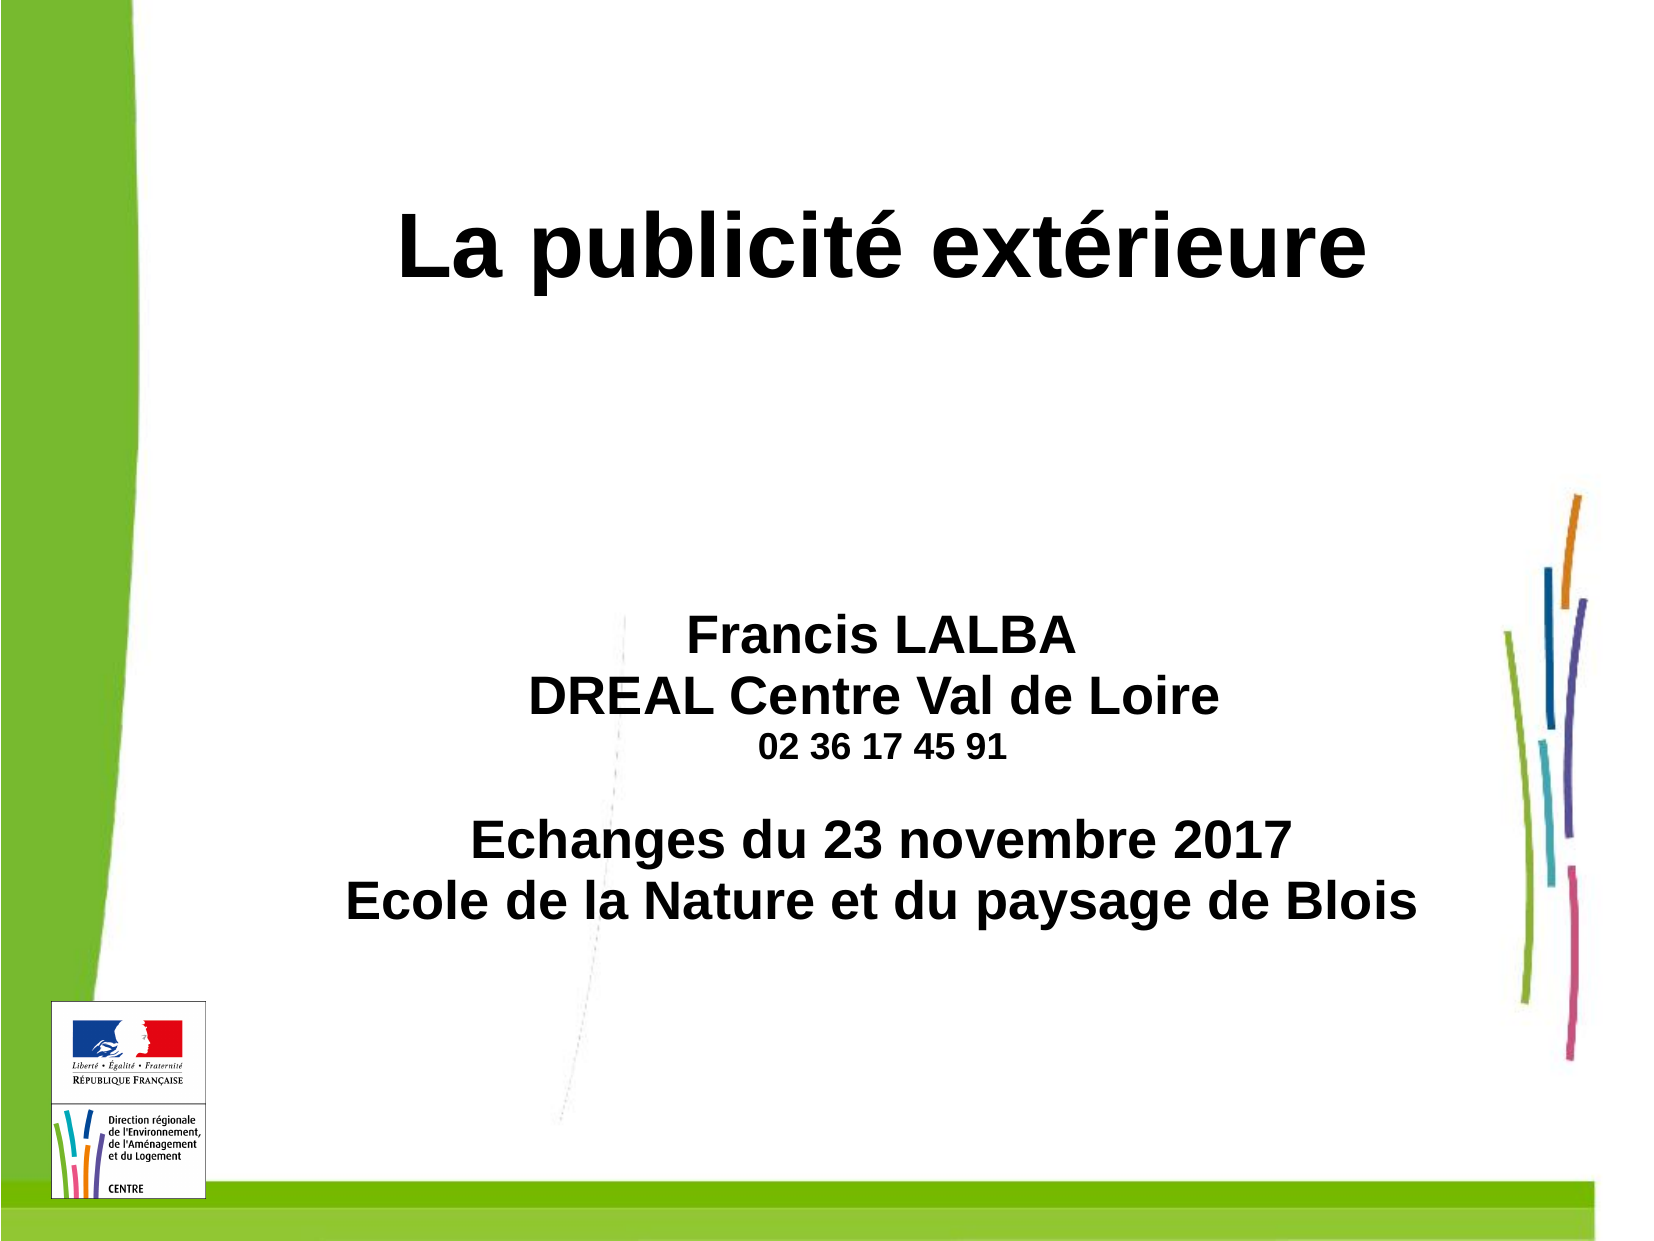

# La publicité extérieure Francis LALBA DREAL Centre Val de Loire 02 36 17 45 91 Echanges du 23 novembre 2017 Ecole de la Nature et du paysage de Blois